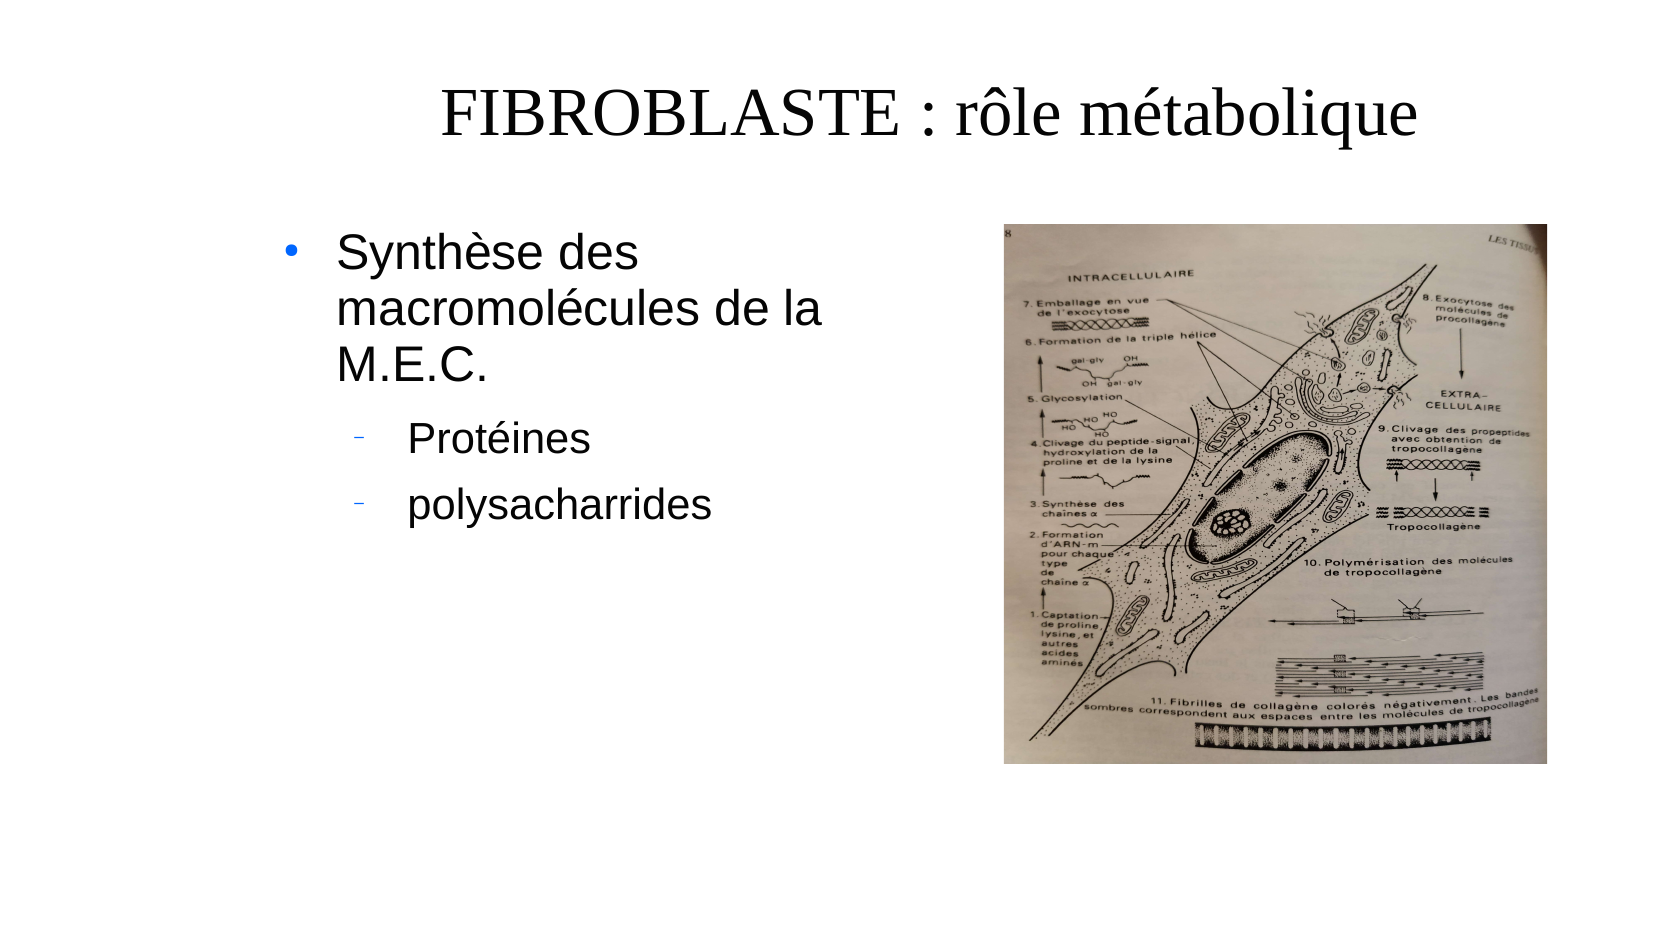

# FIBROBLASTE : rôle métabolique
Synthèse des macromolécules de la M.E.C.
Protéines
polysacharrides
Le tissu conjonctif, par Nicolas Truffart, Ecole Française d'Ashtanga Yoga
4